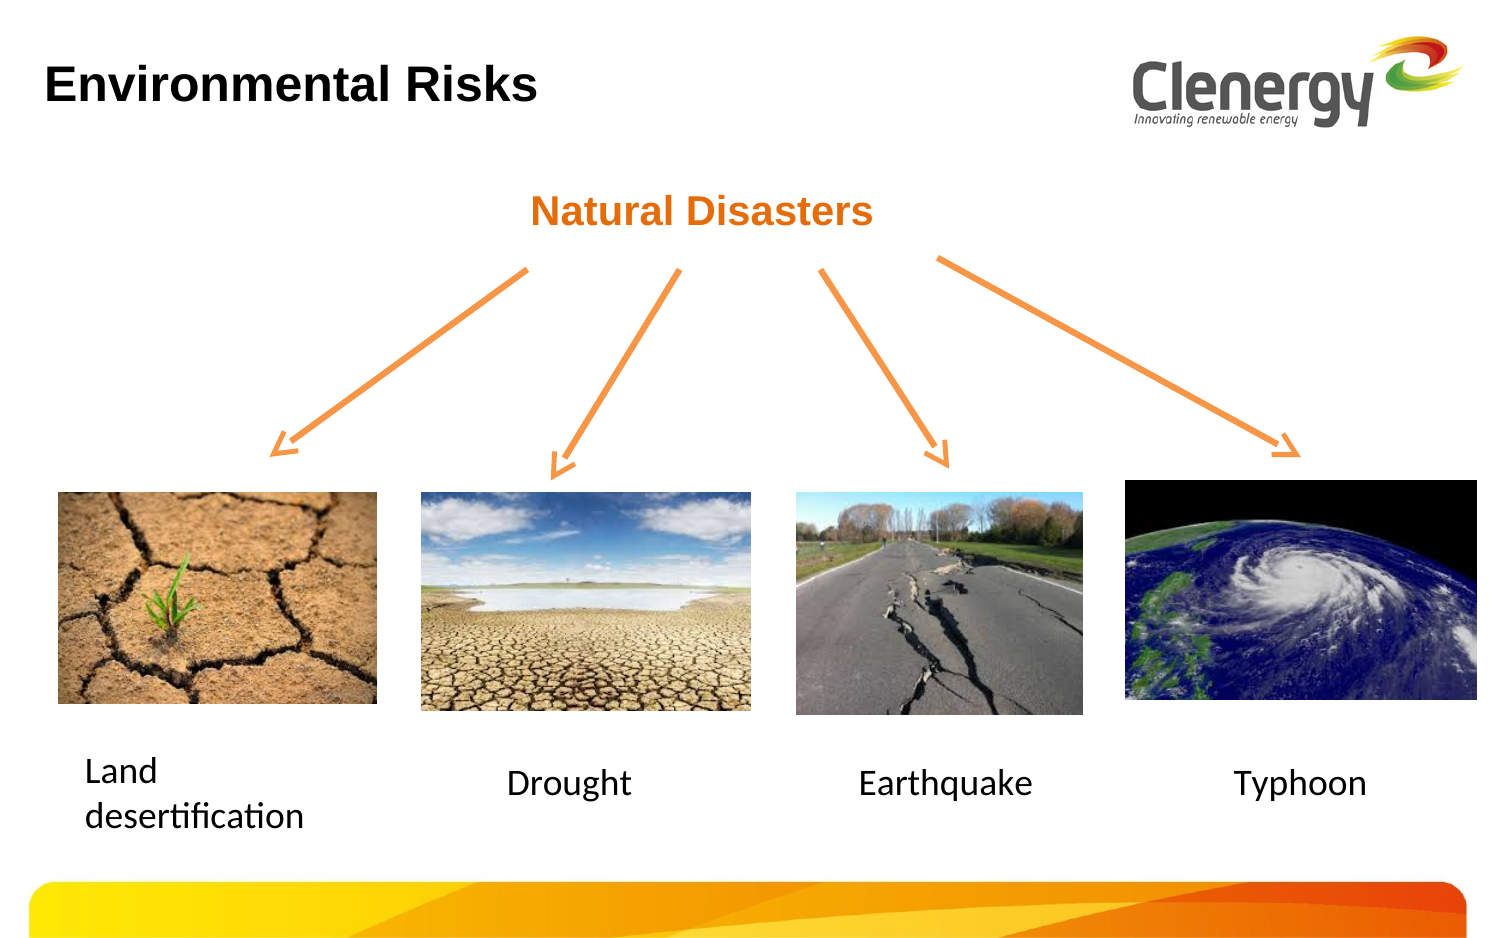

Environmental Risks
Natural Disasters
Land desertification
Drought
Earthquake
Typhoon